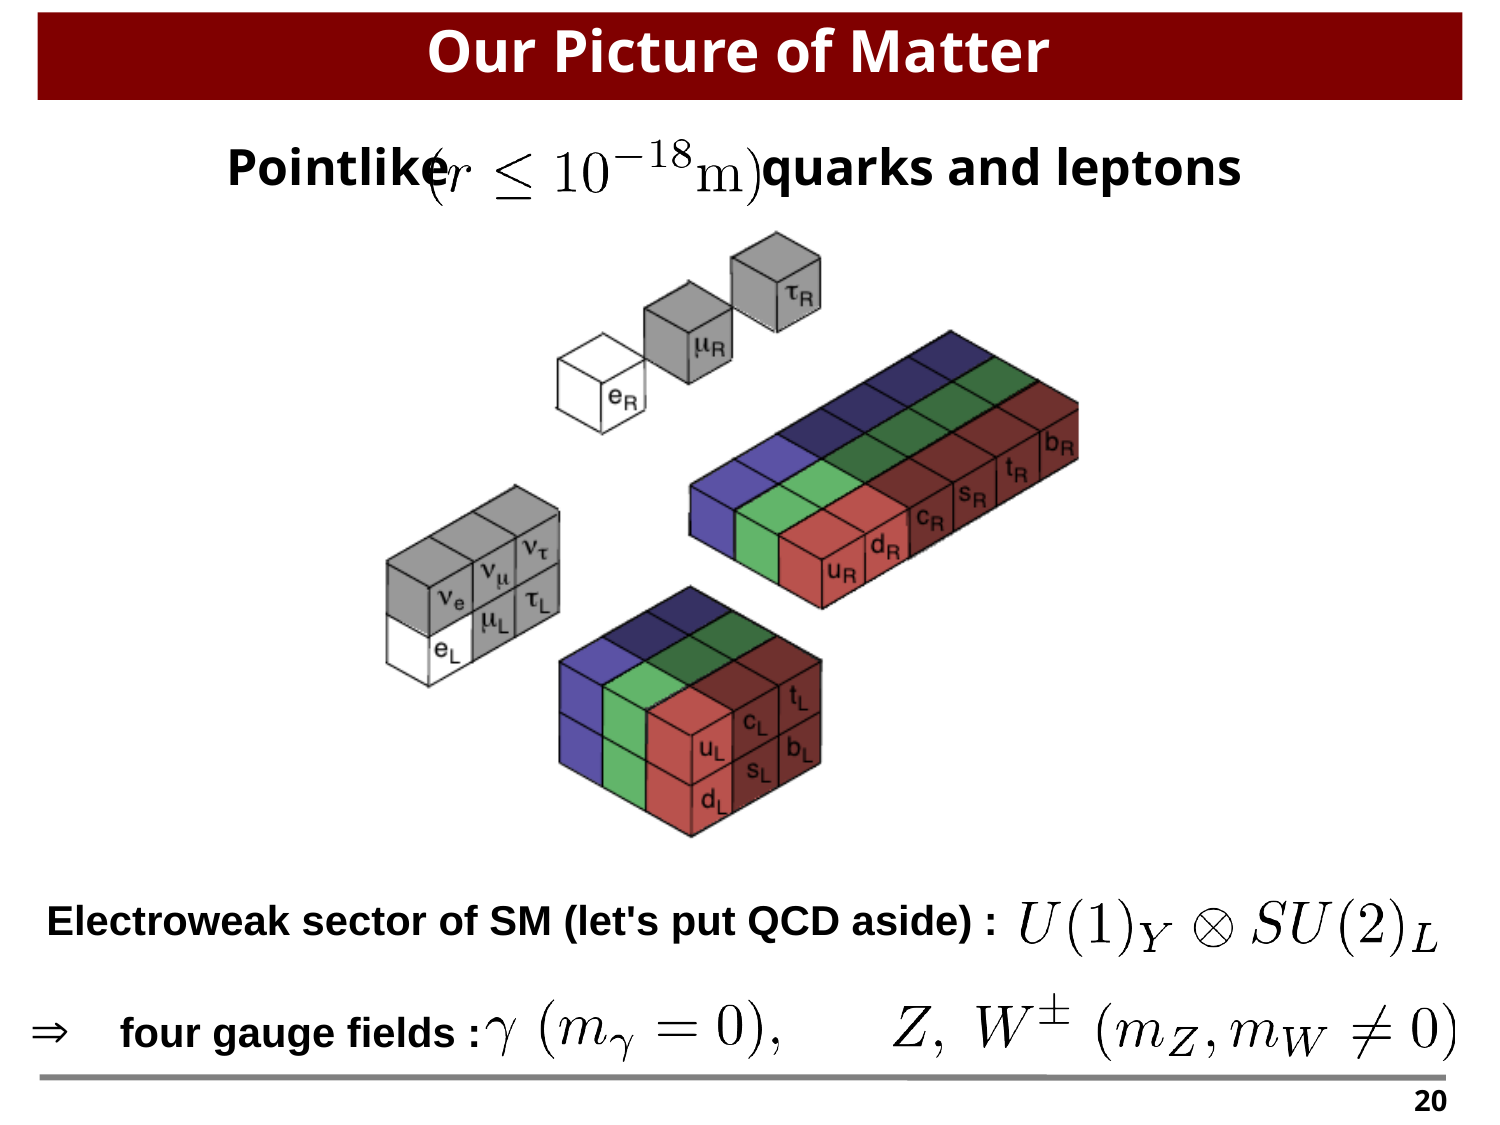

# Our Picture of Matter
Pointlike quarks and leptons
Electroweak sector of SM (let's put QCD aside) :
Þ four gauge fields :